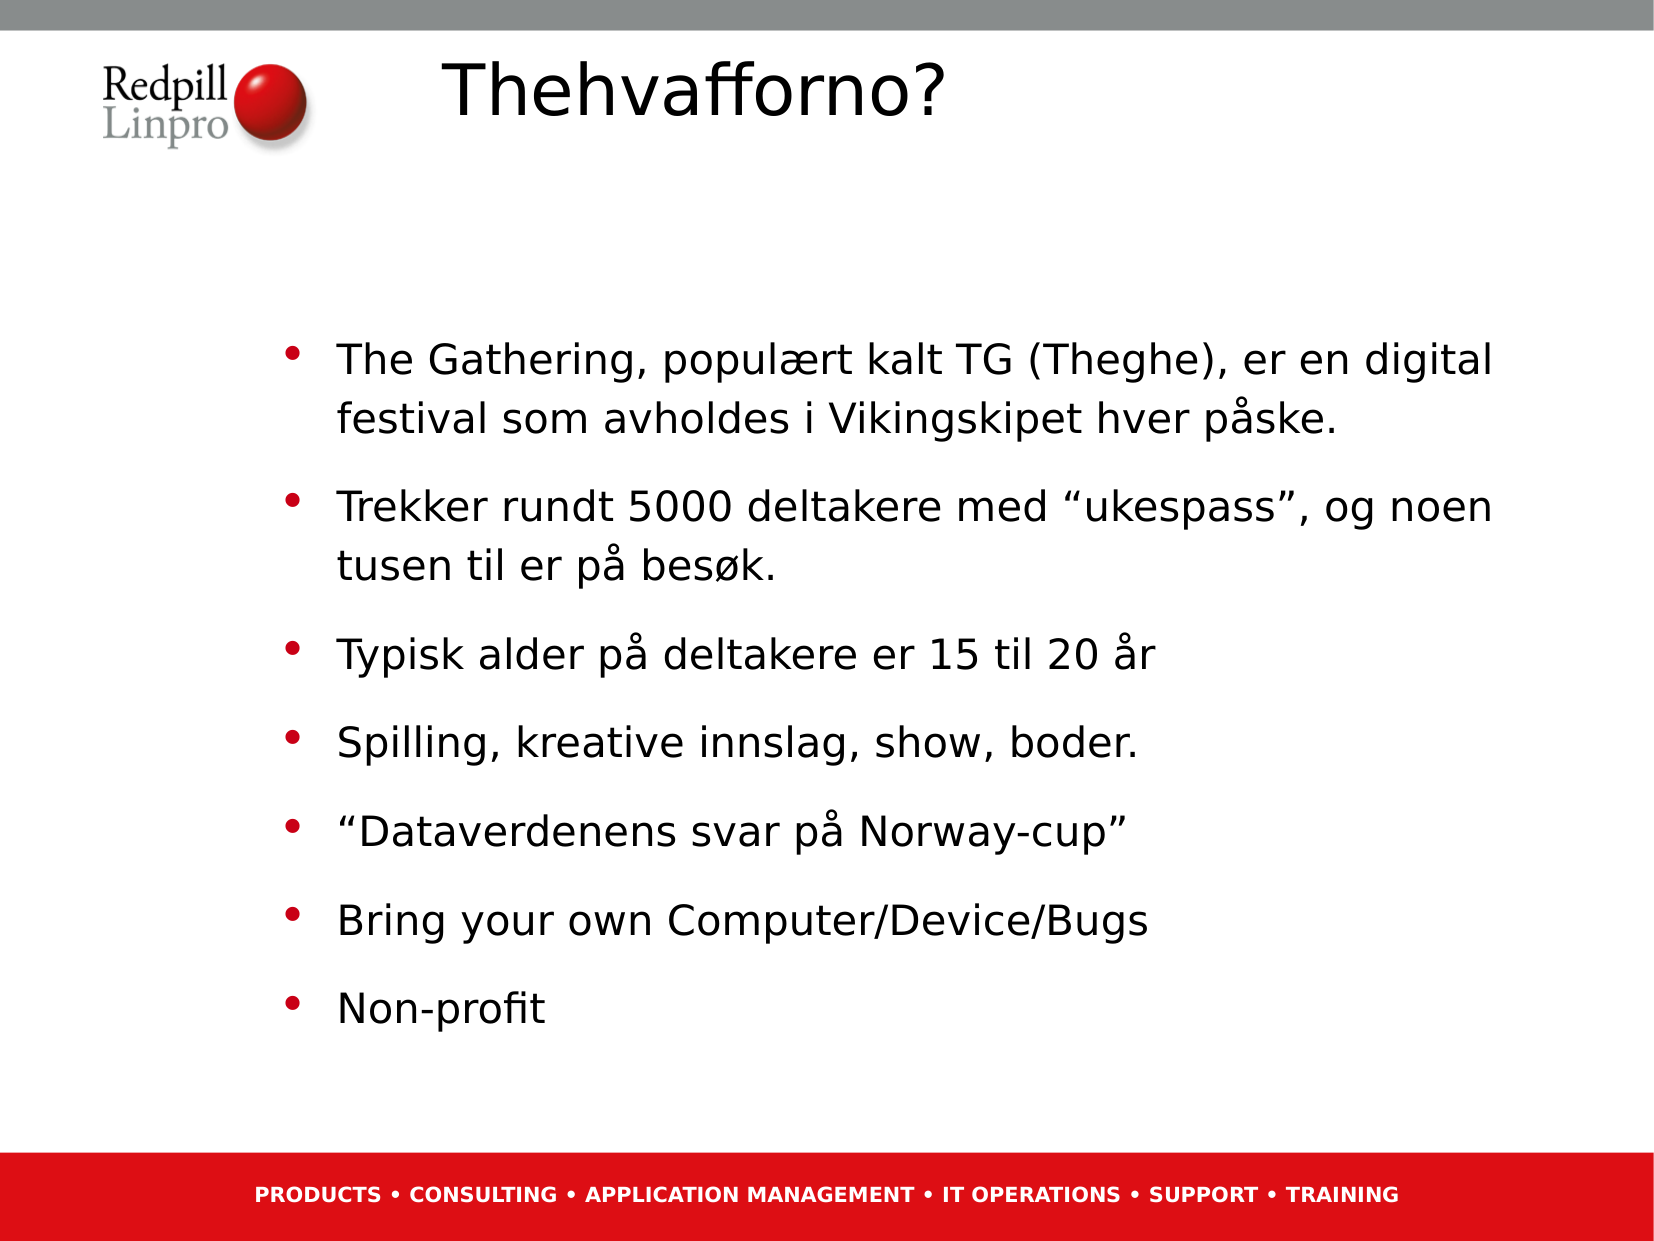

# Thehvafforno?
The Gathering, populært kalt TG (Theghe), er en digital festival som avholdes i Vikingskipet hver påske.
Trekker rundt 5000 deltakere med “ukespass”, og noen tusen til er på besøk.
Typisk alder på deltakere er 15 til 20 år
Spilling, kreative innslag, show, boder.
“Dataverdenens svar på Norway-cup”
Bring your own Computer/Device/Bugs
Non-profit